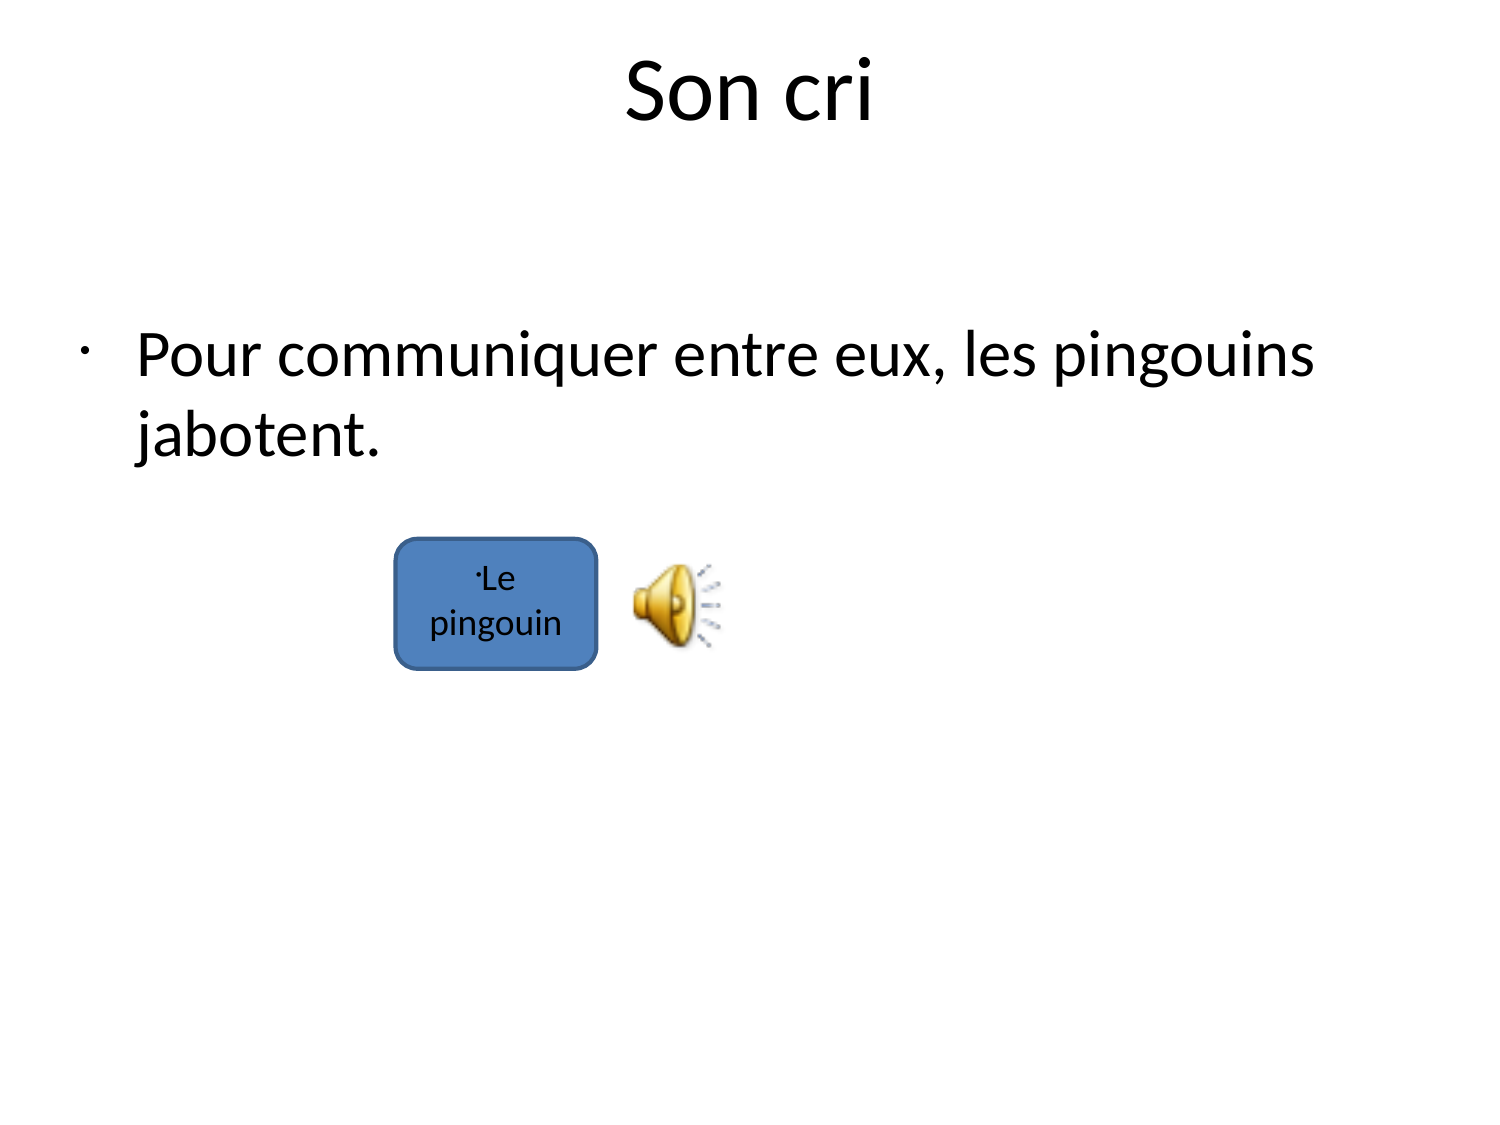

# Son cri
Pour communiquer entre eux, les pingouins jabotent.
Le pingouin
Le pinguin cri
 cri